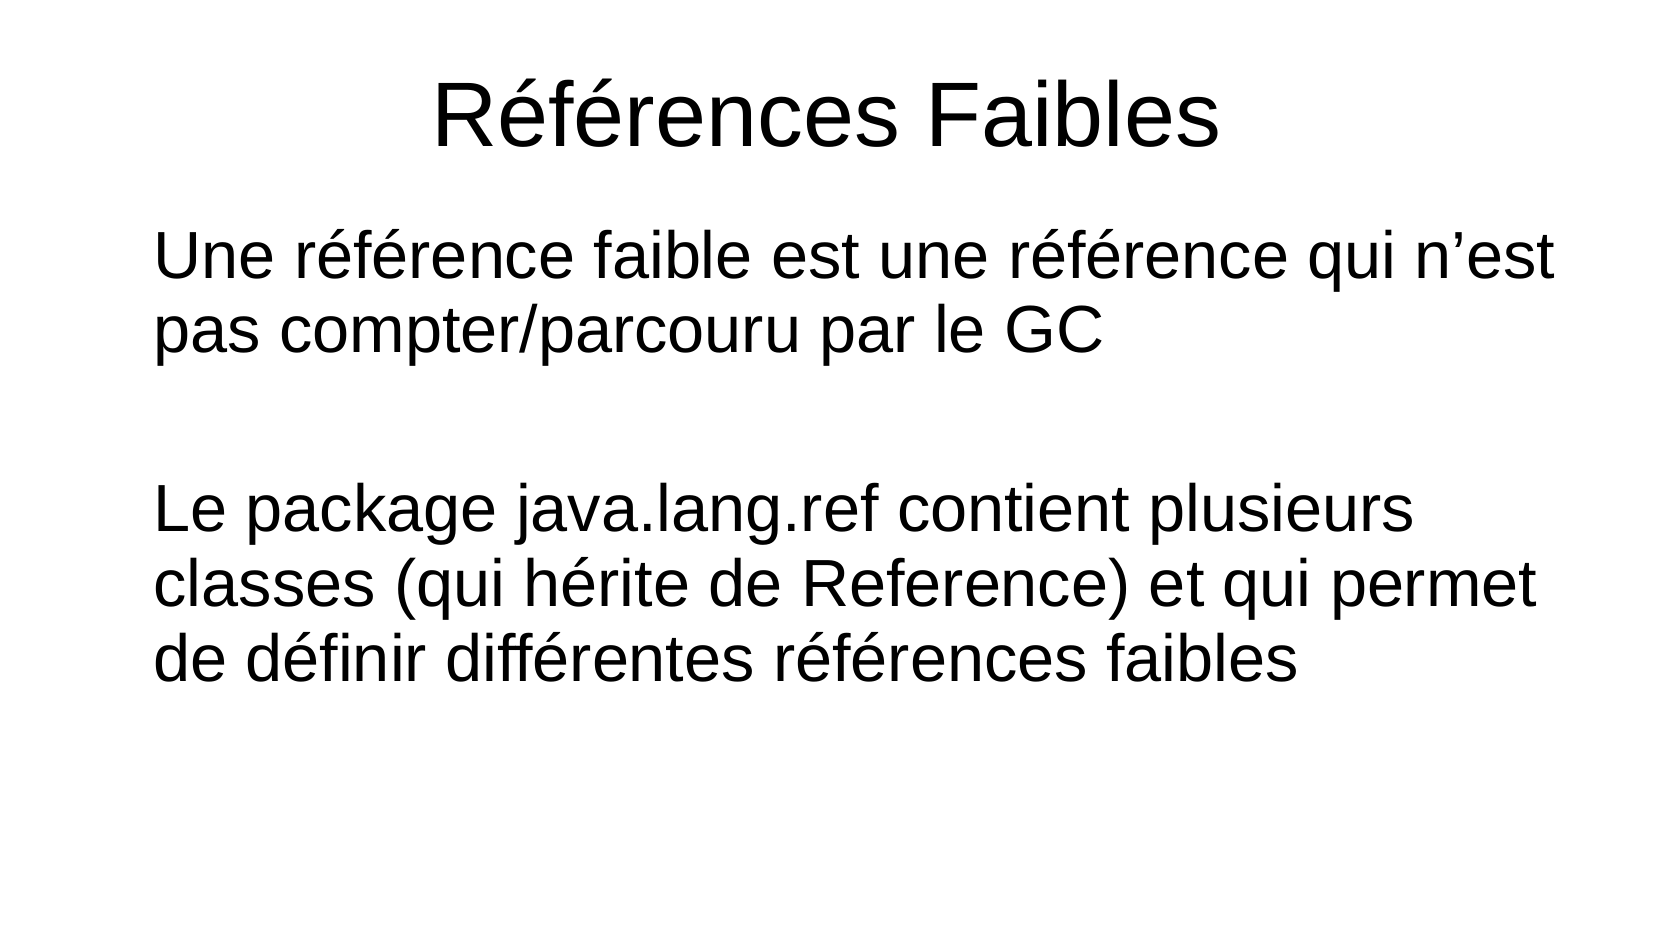

# Références Faibles
Une référence faible est une référence qui n’est pas compter/parcouru par le GC
Le package java.lang.ref contient plusieurs classes (qui hérite de Reference) et qui permet de définir différentes références faibles